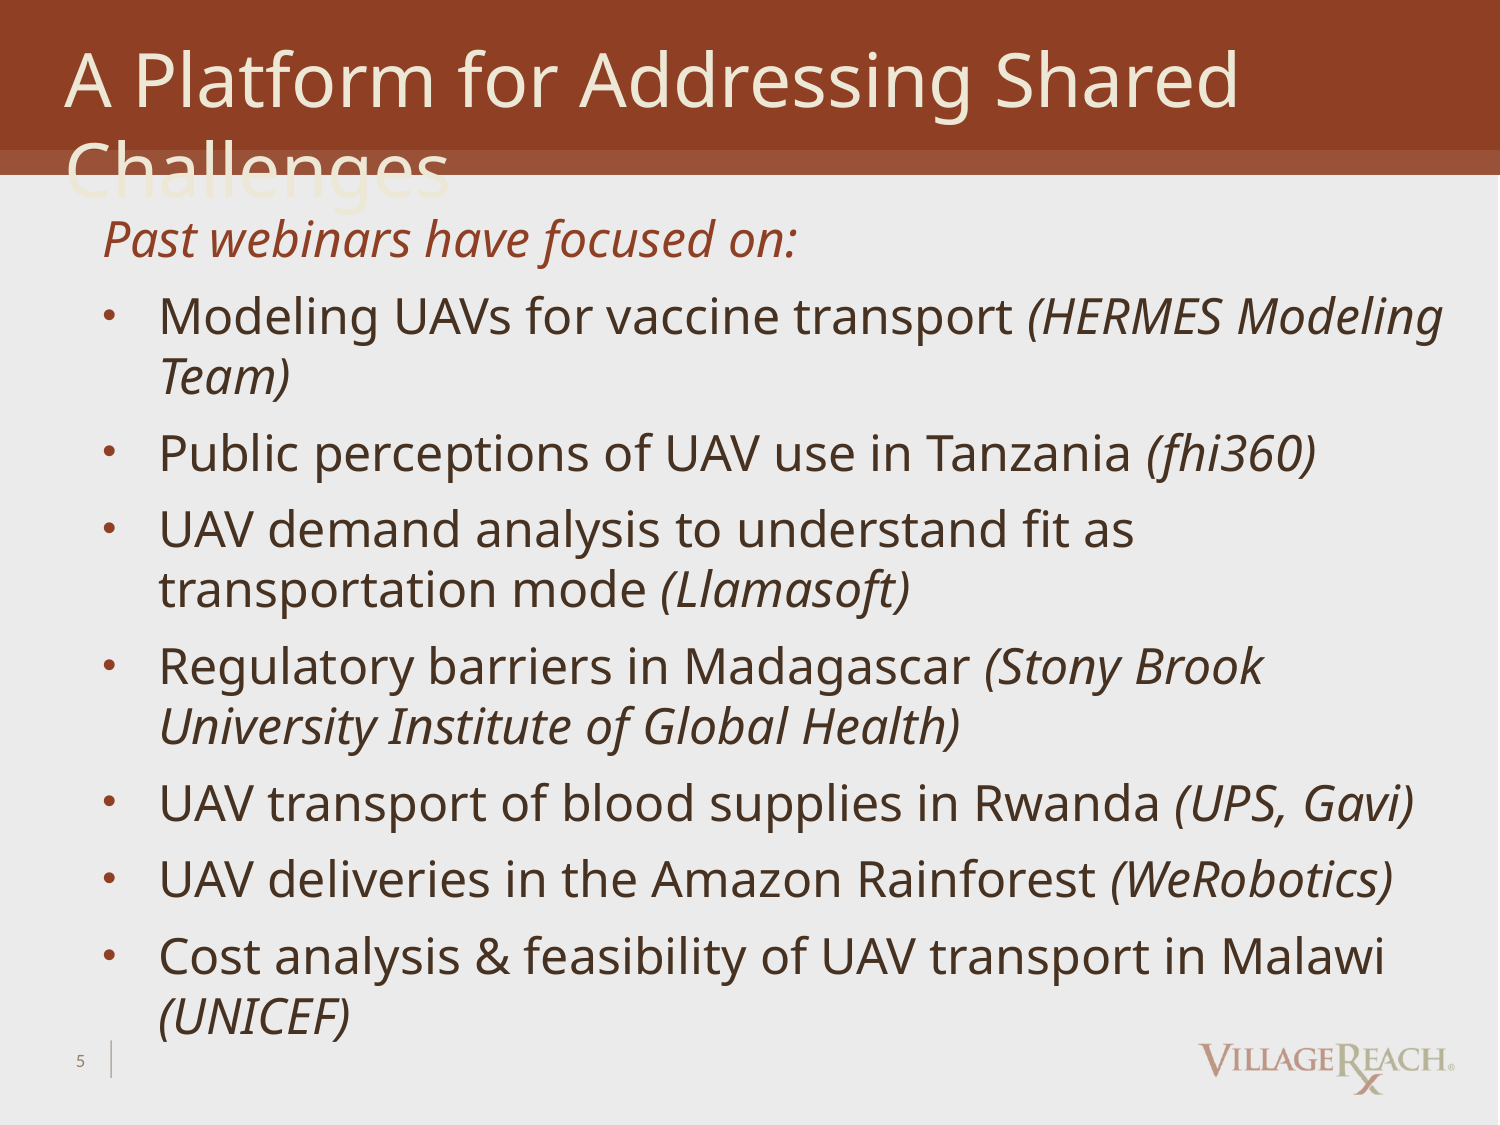

# A Platform for Addressing Shared Challenges
Past webinars have focused on:
Modeling UAVs for vaccine transport (HERMES Modeling Team)
Public perceptions of UAV use in Tanzania (fhi360)
UAV demand analysis to understand fit as transportation mode (Llamasoft)
Regulatory barriers in Madagascar (Stony Brook University Institute of Global Health)
UAV transport of blood supplies in Rwanda (UPS, Gavi)
UAV deliveries in the Amazon Rainforest (WeRobotics)
Cost analysis & feasibility of UAV transport in Malawi (UNICEF)